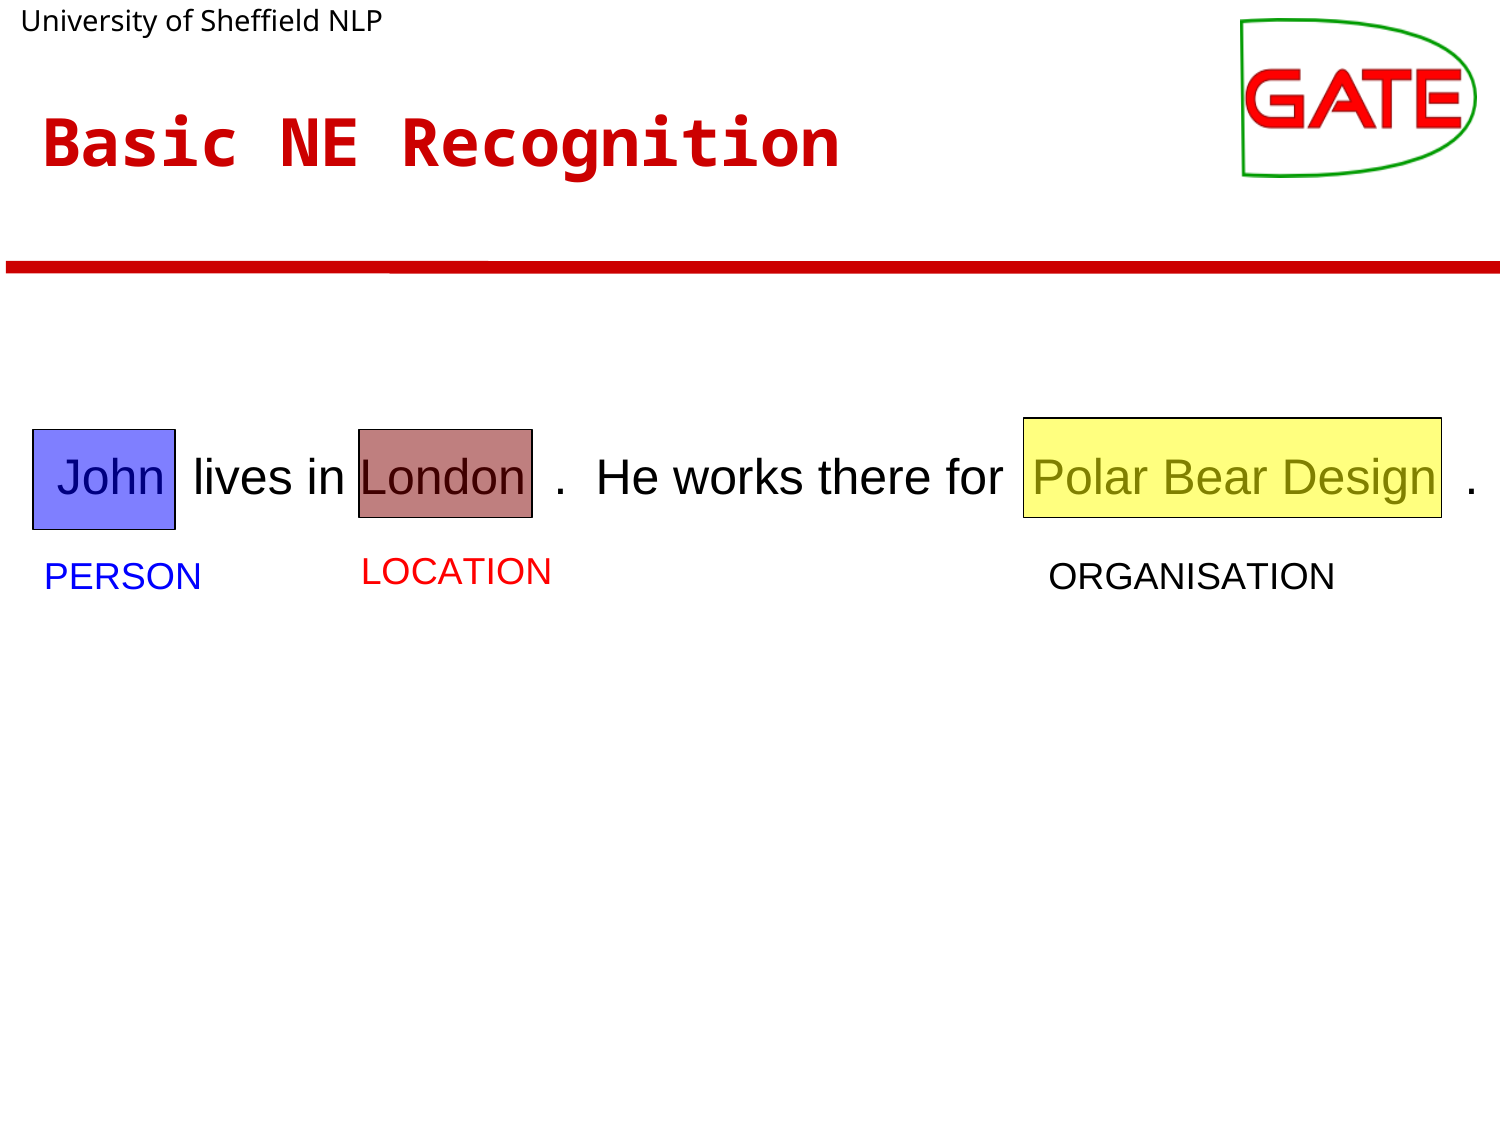

# Basic NE Recognition
John lives in London . He works there for Polar Bear Design .
LOCATION
PERSON
ORGANISATION